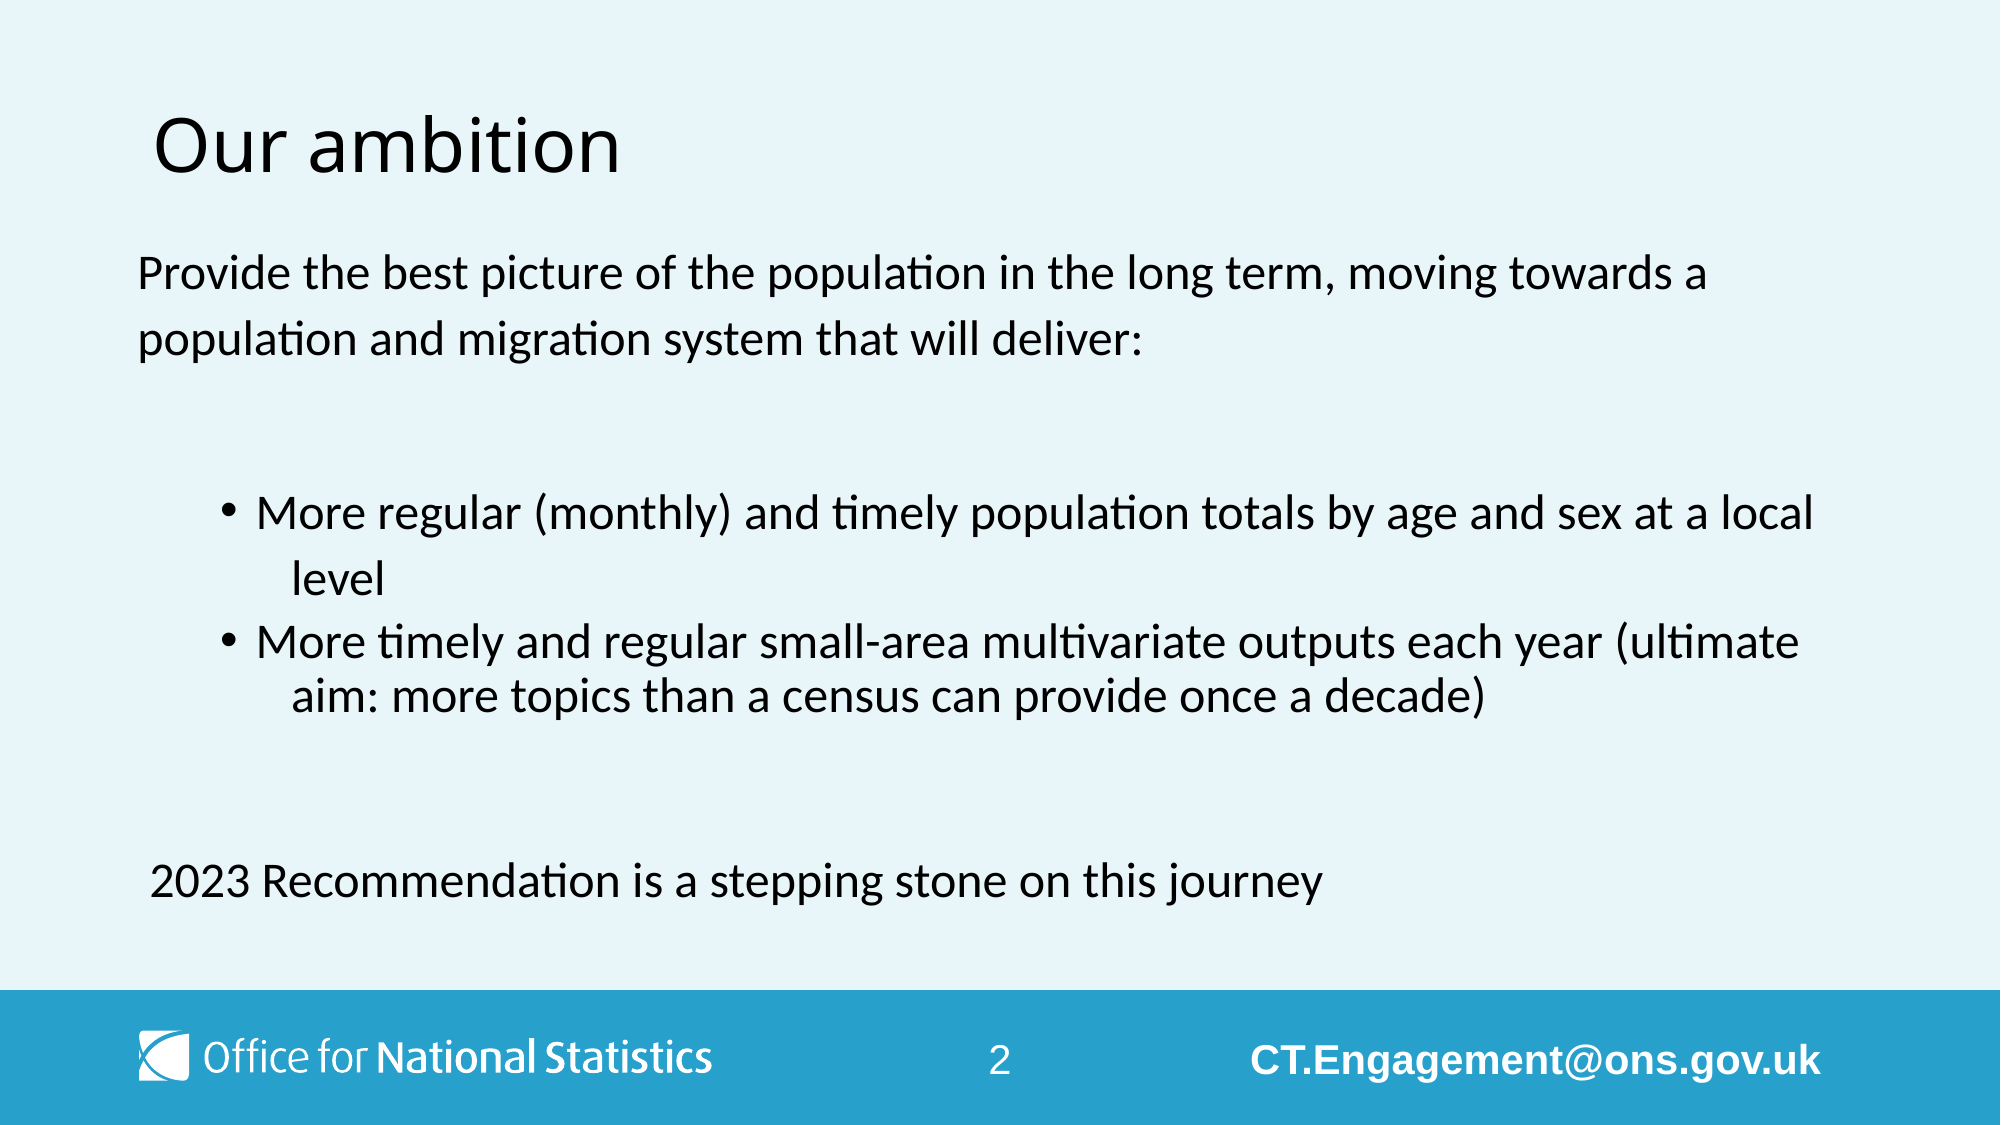

# Our ambition
Provide the best picture of the population in the long term, moving towards a population and migration system that will deliver:
More regular (monthly) and timely population totals by age and sex at a local level
More timely and regular small-area multivariate outputs each year (ultimate aim: more topics than a census can provide once a decade)
2023 Recommendation is a stepping stone on this journey
1
CT.Engagement@ons.gov.uk